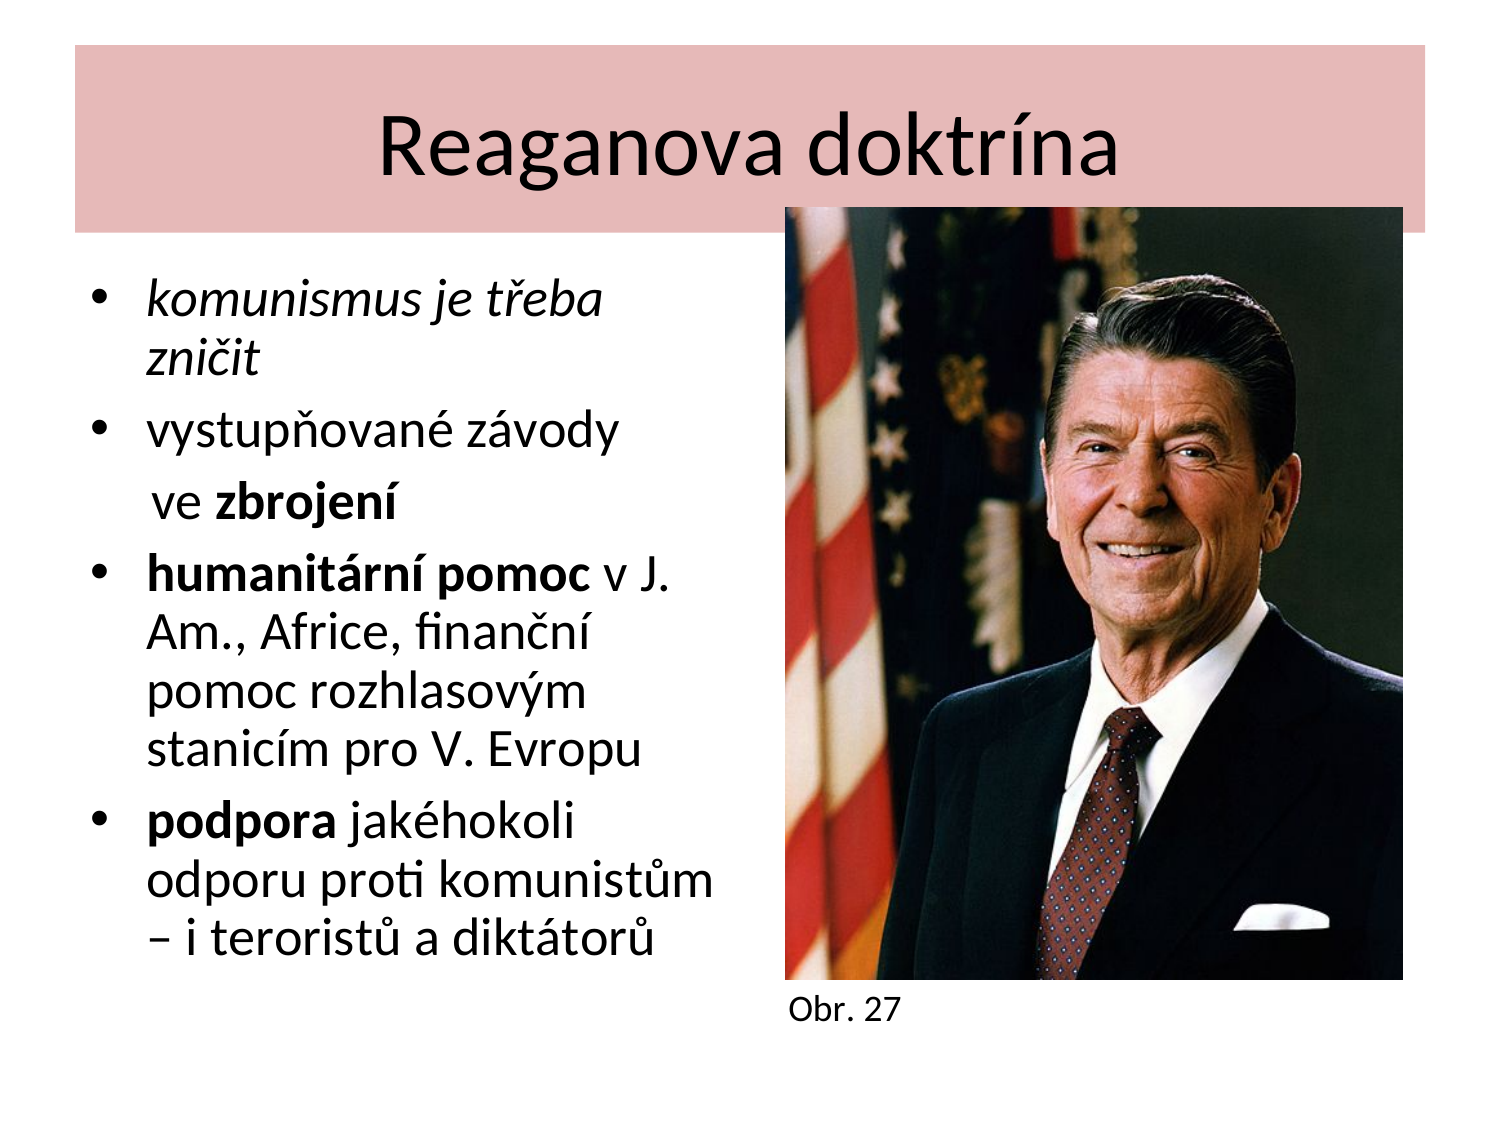

# Reaganova doktrína
komunismus je třeba zničit
vystupňované závody
 ve zbrojení
humanitární pomoc v J. Am., Africe, finanční pomoc rozhlasovým stanicím pro V. Evropu
podpora jakéhokoli odporu proti komunistům – i teroristů a diktátorů
Obr. 27